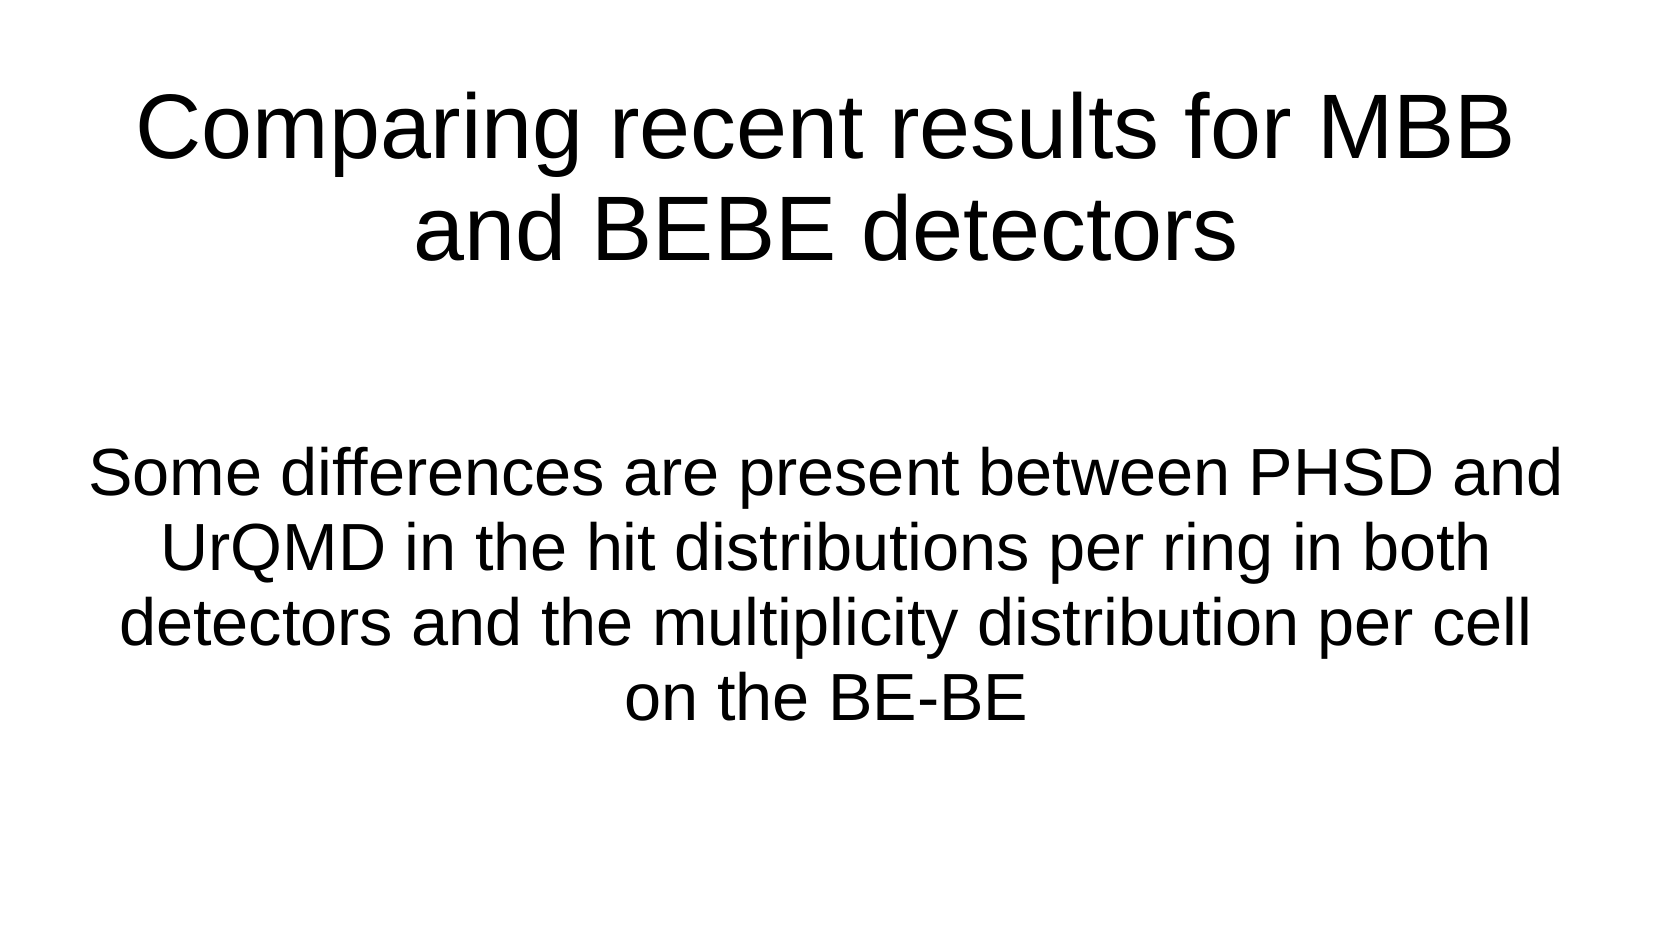

# Comparing recent results for MBB and BEBE detectors
Some differences are present between PHSD and UrQMD in the hit distributions per ring in both detectors and the multiplicity distribution per cell on the BE-BE